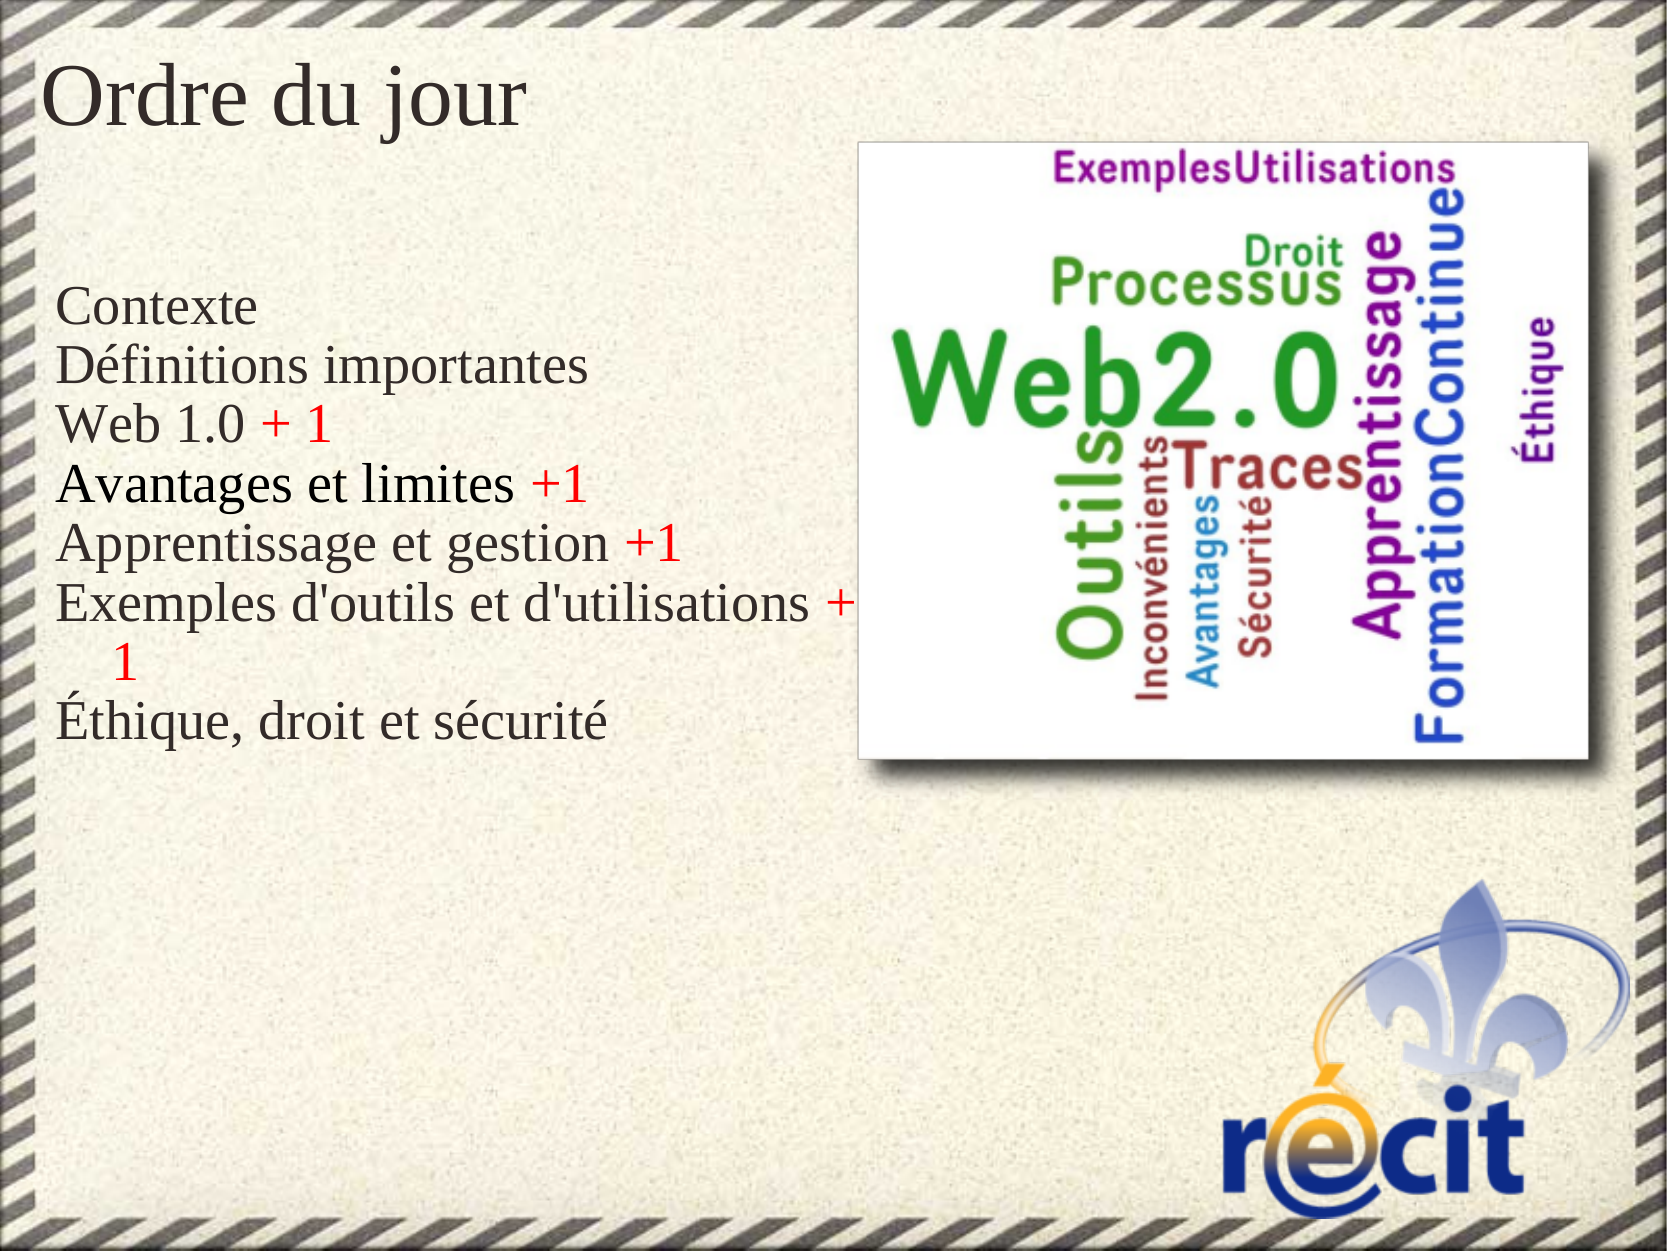

# Ordre du jour
Contexte
Définitions importantes
Web 1.0 + 1
Avantages et limites +1
Apprentissage et gestion +1
Exemples d'outils et d'utilisations + 1
Éthique, droit et sécurité